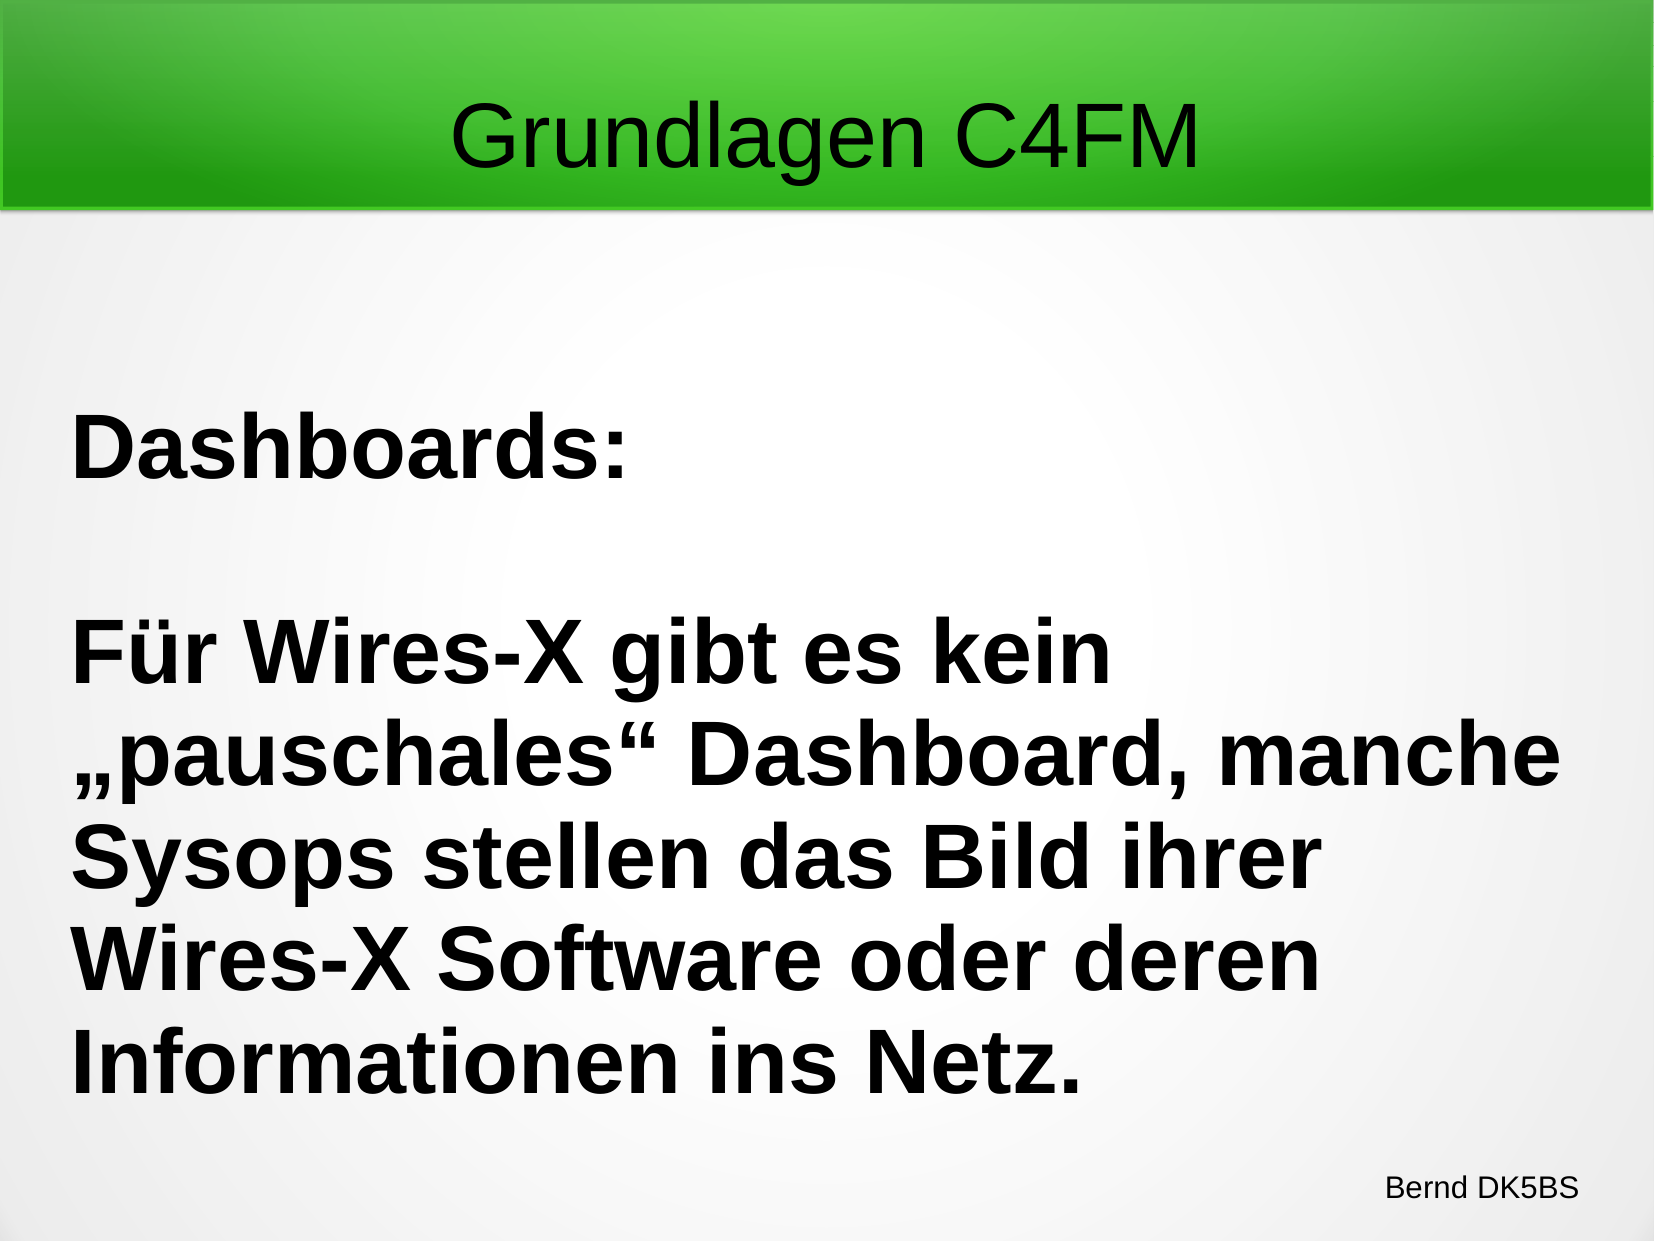

# Grundlagen C4FM
Dashboards:
Für Wires-X gibt es kein „pauschales“ Dashboard, manche Sysops stellen das Bild ihrer Wires-X Software oder deren Informationen ins Netz.
Bernd DK5BS